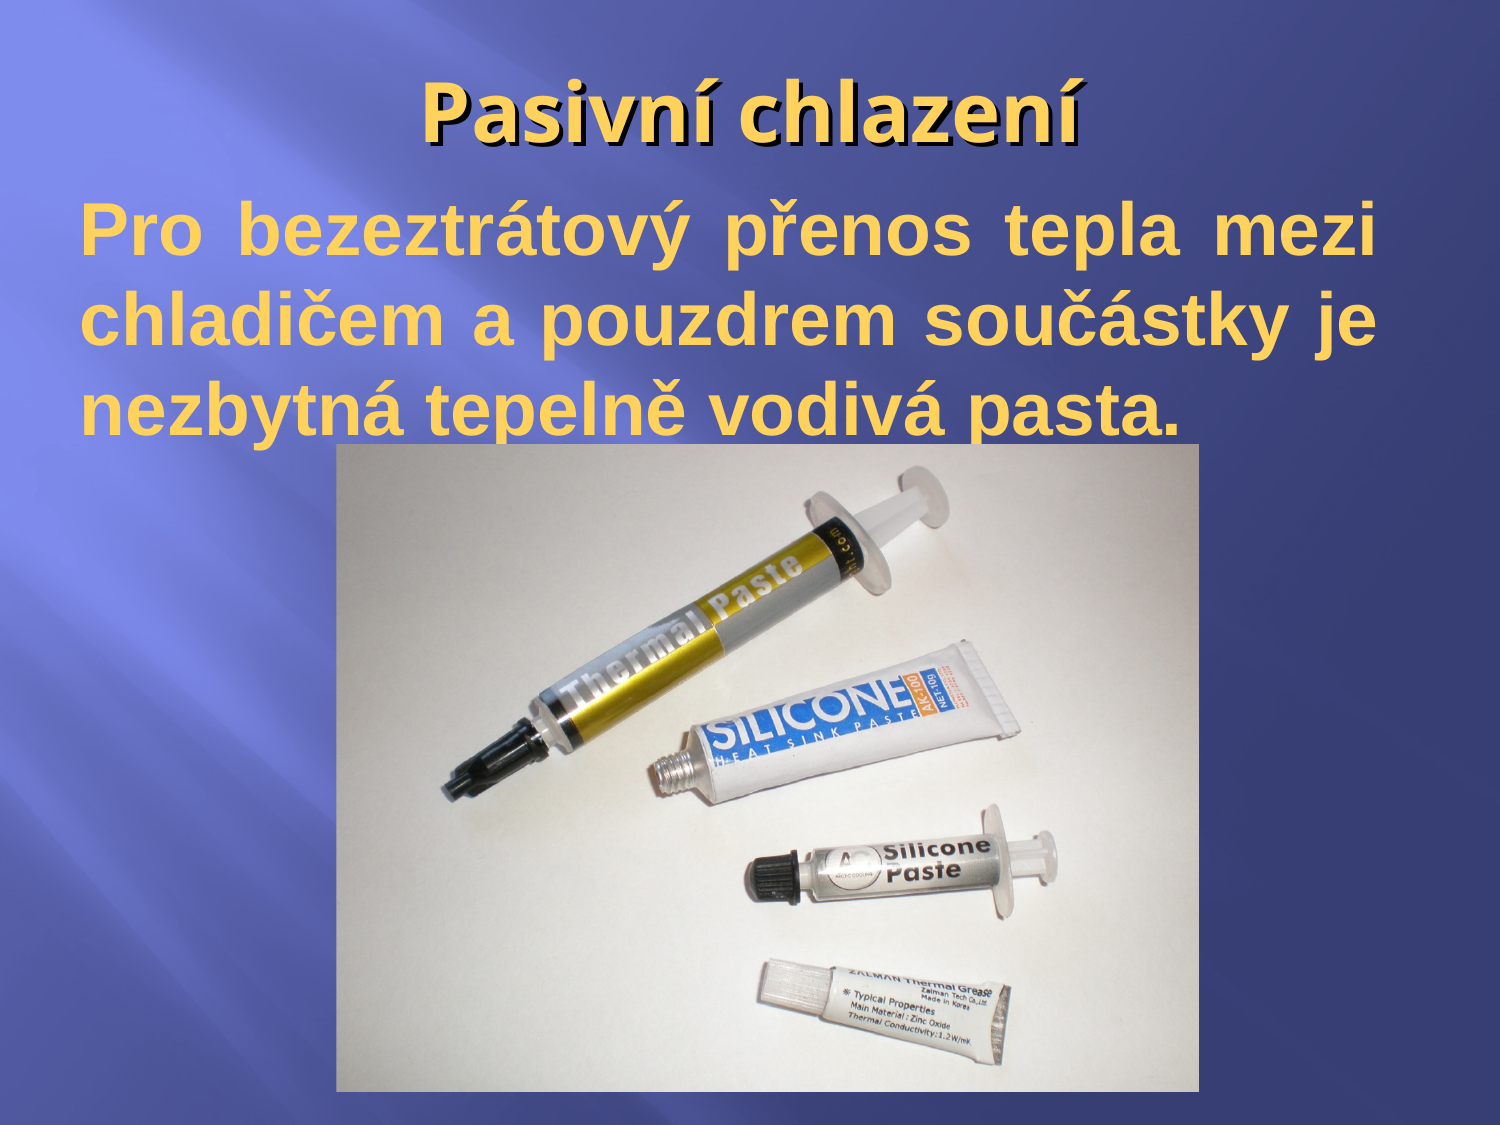

# Pasivní chlazení
Pro bezeztrátový přenos tepla mezi chladičem a pouzdrem součástky je nezbytná tepelně vodivá pasta.